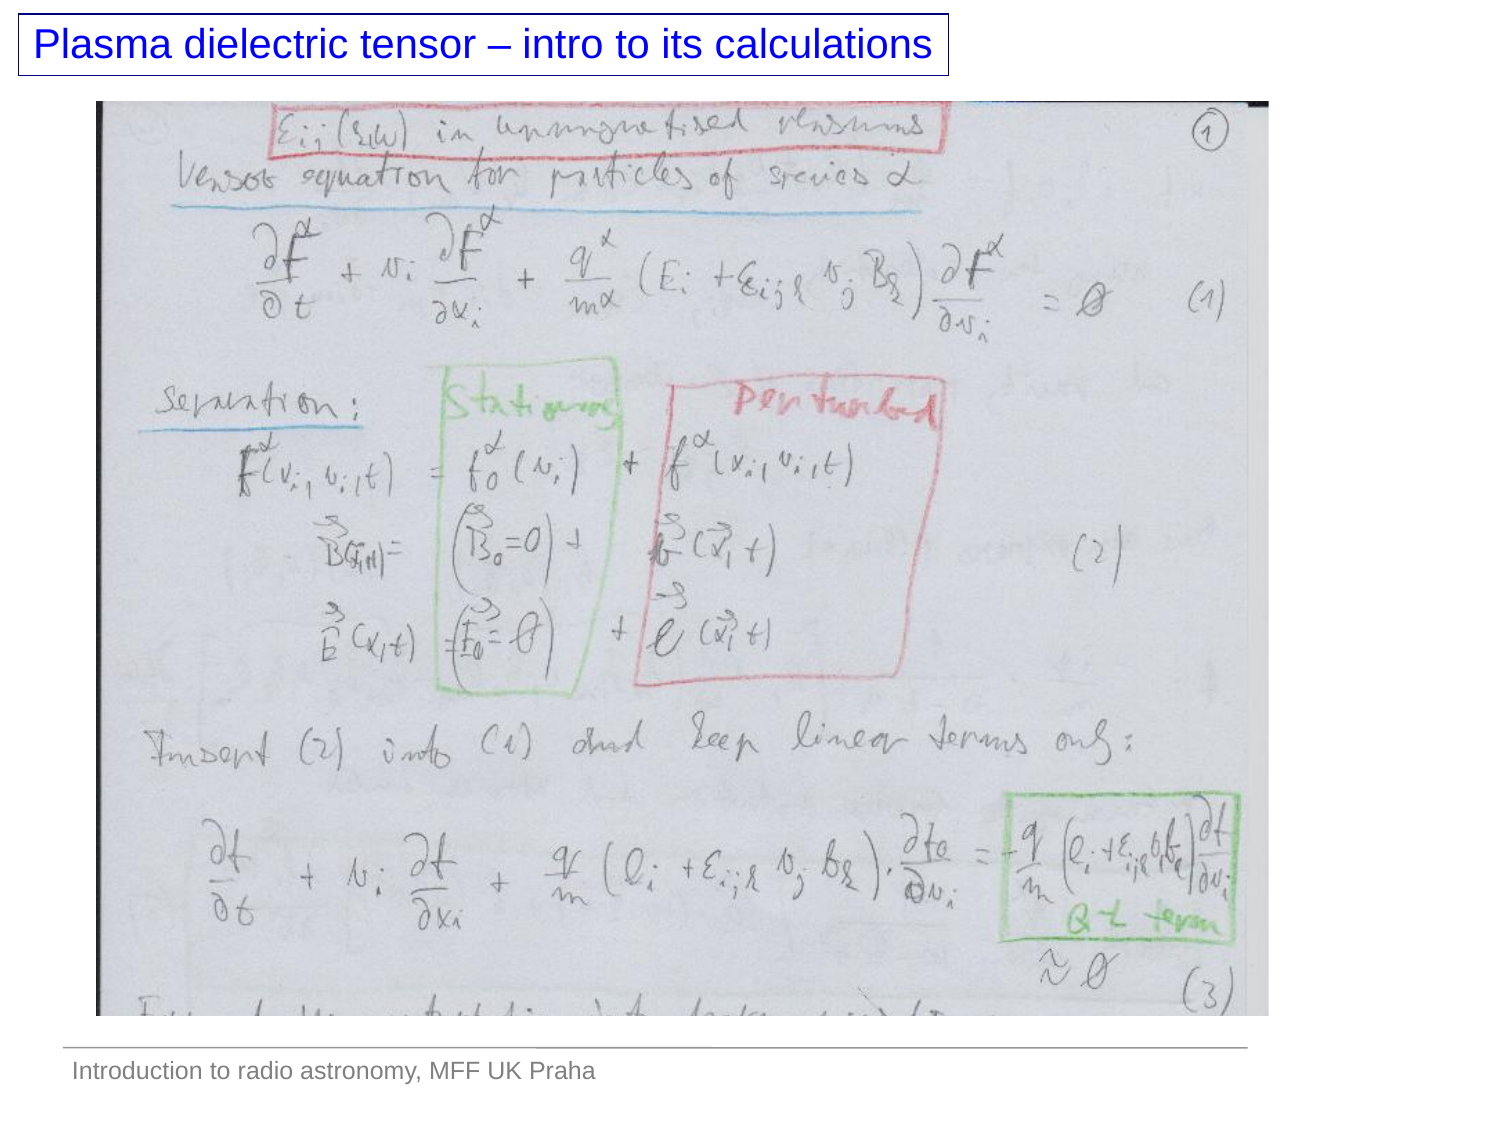

Plasma dielectric tensor – intro to its calculations
Introduction to radio astronomy